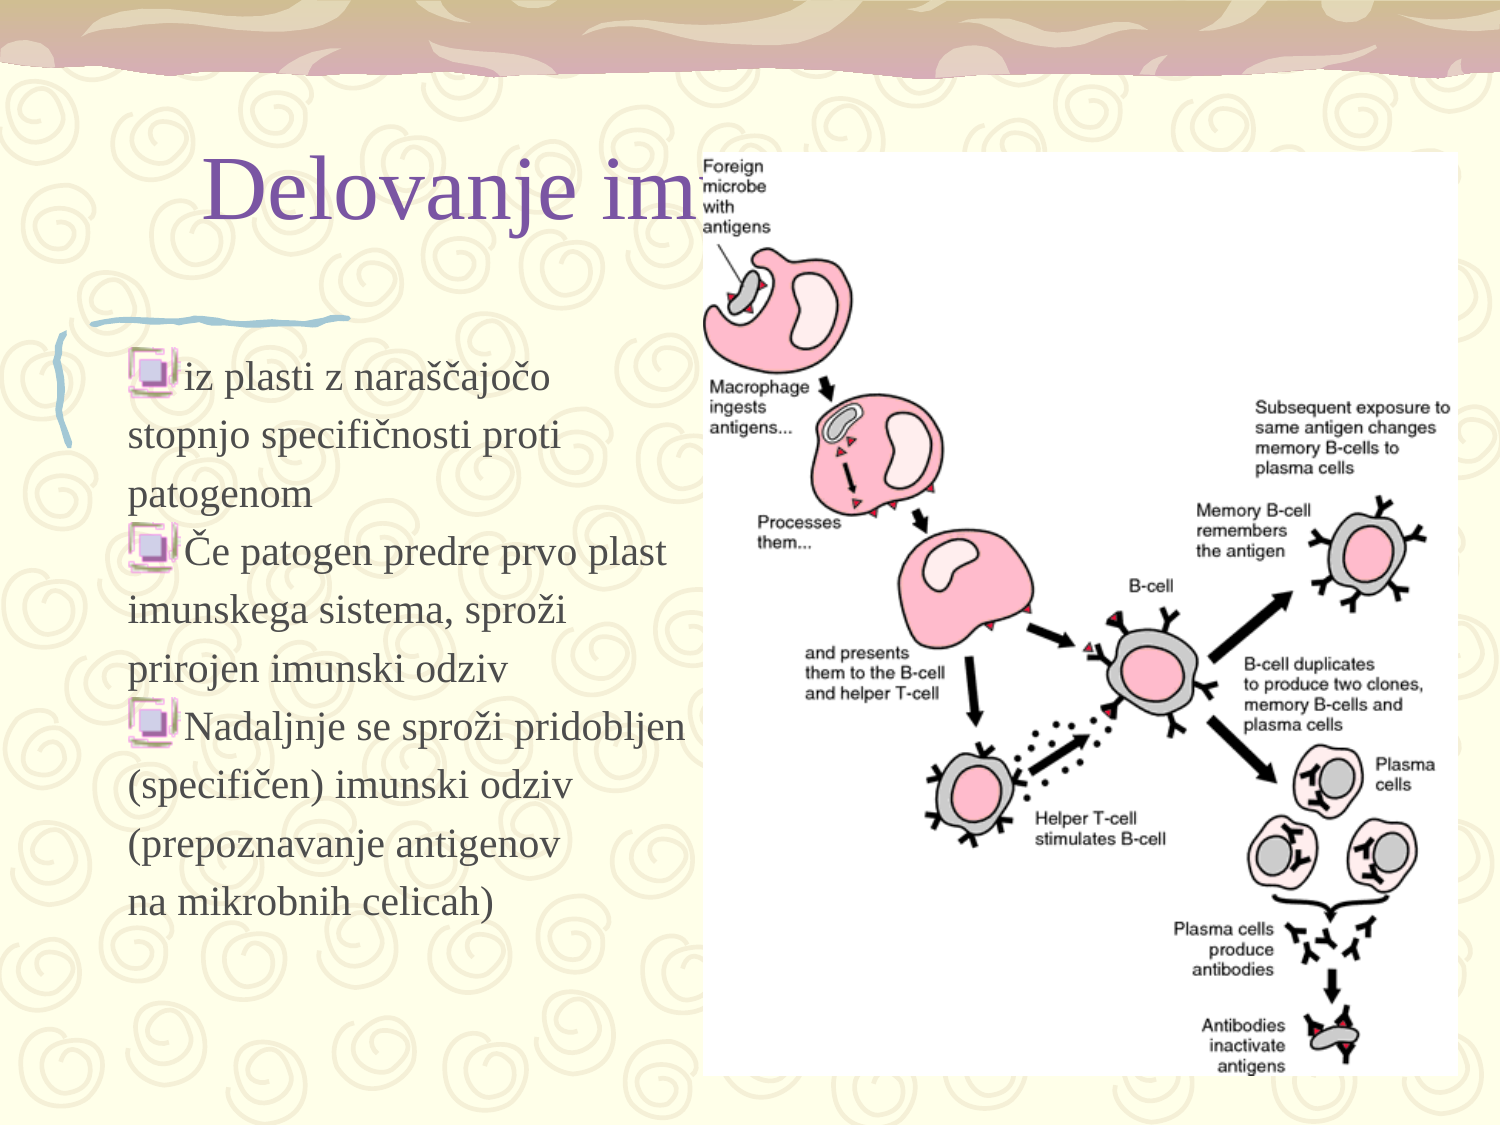

# Delovanje imunskega sistema
iz plasti z naraščajočo
stopnjo specifičnosti proti
patogenom
Če patogen predre prvo plast
imunskega sistema, sproži
prirojen imunski odziv
Nadaljnje se sproži pridobljen
(specifičen) imunski odziv
(prepoznavanje antigenov
na mikrobnih celicah)